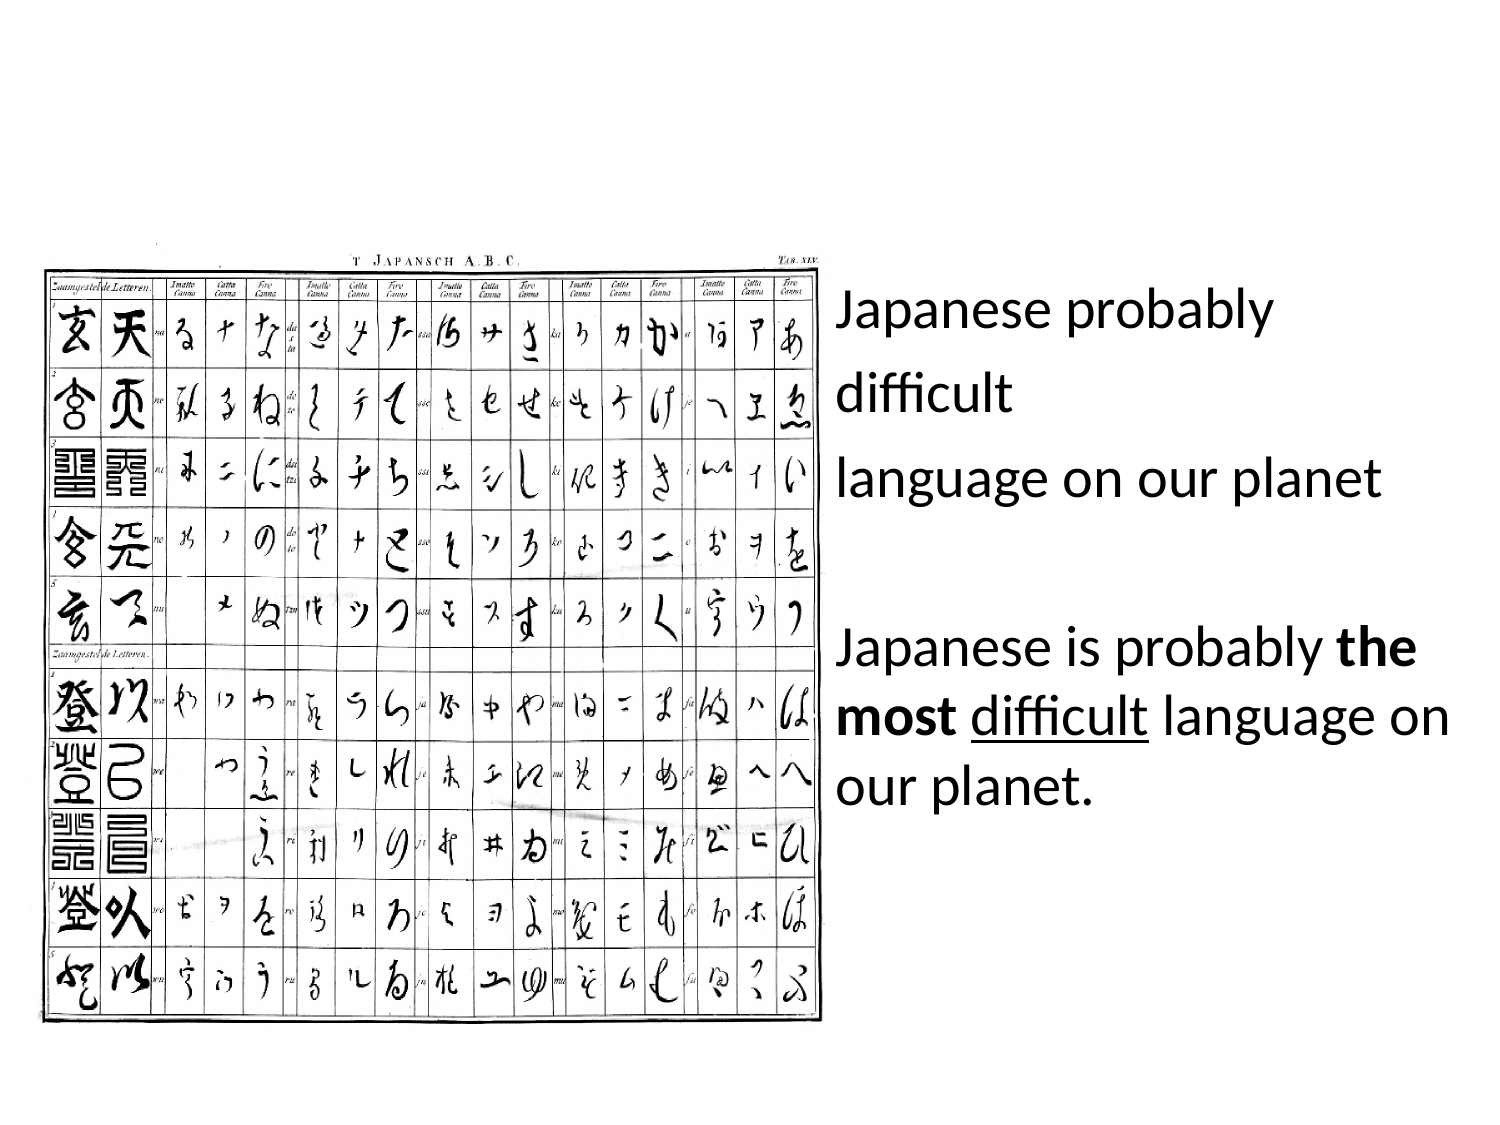

#
Japanese probably
difficult
language on our planet
Japanese is probably the most difficult language on our planet.